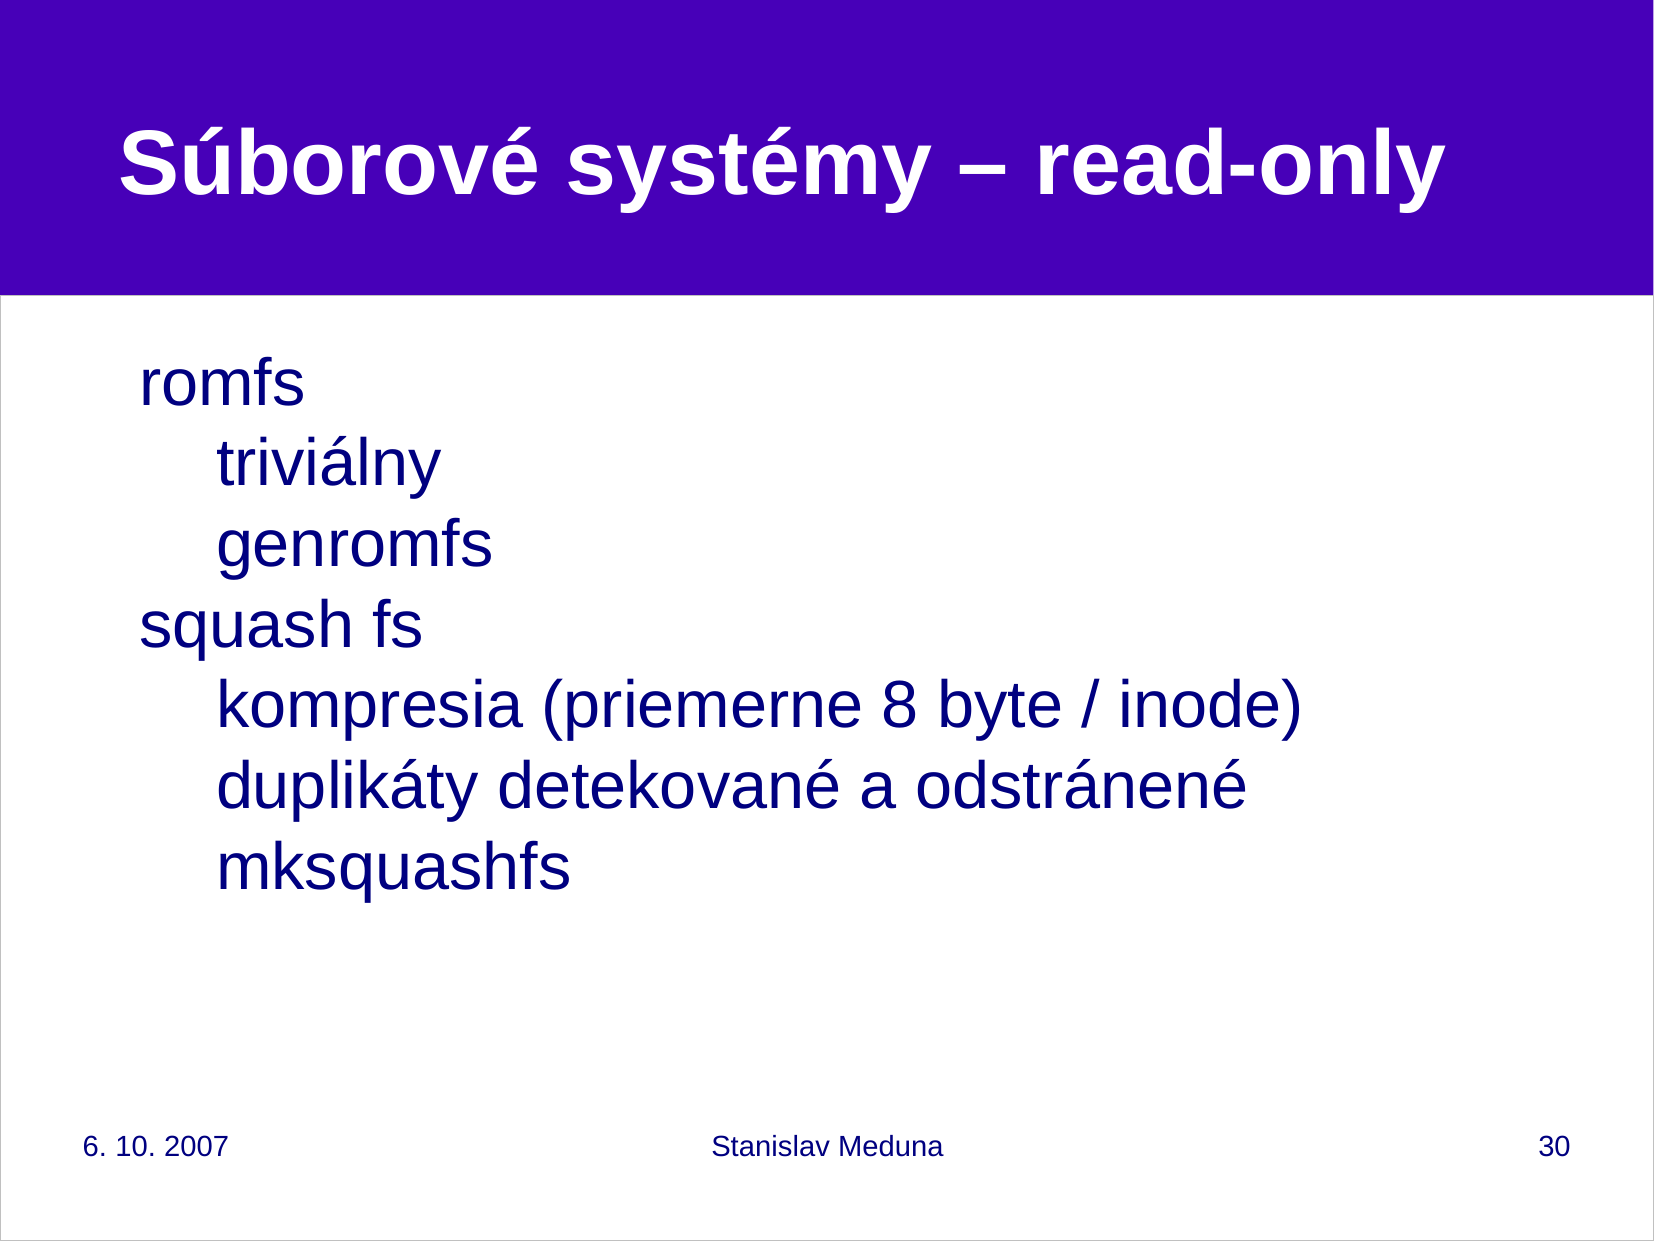

# Súborové systémy – read-only
romfs
triviálny
genromfs
squash fs
kompresia (priemerne 8 byte / inode)
duplikáty detekované a odstránené
mksquashfs
6. 10. 2007
Stanislav Meduna
30